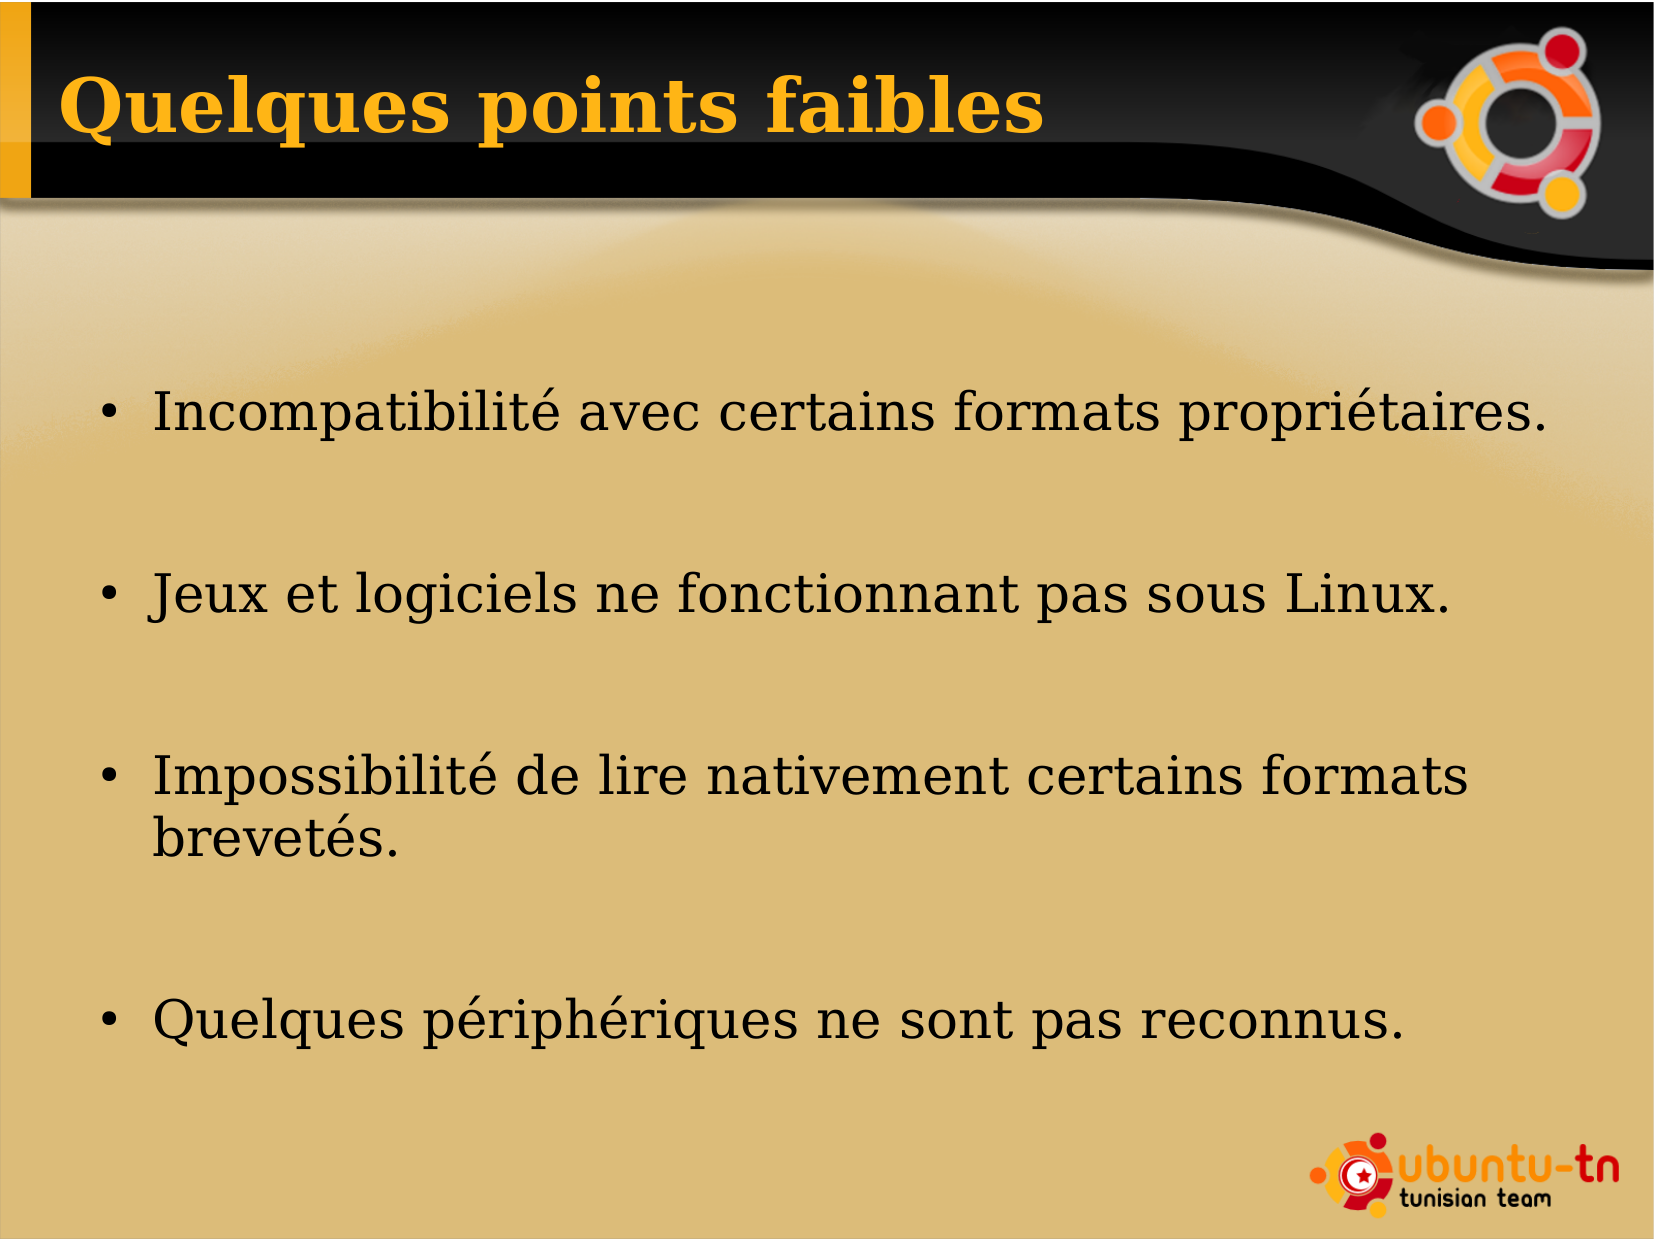

# Quelques points faibles
Incompatibilité avec certains formats propriétaires.
Jeux et logiciels ne fonctionnant pas sous Linux.
Impossibilité de lire nativement certains formats brevetés.
Quelques périphériques ne sont pas reconnus.